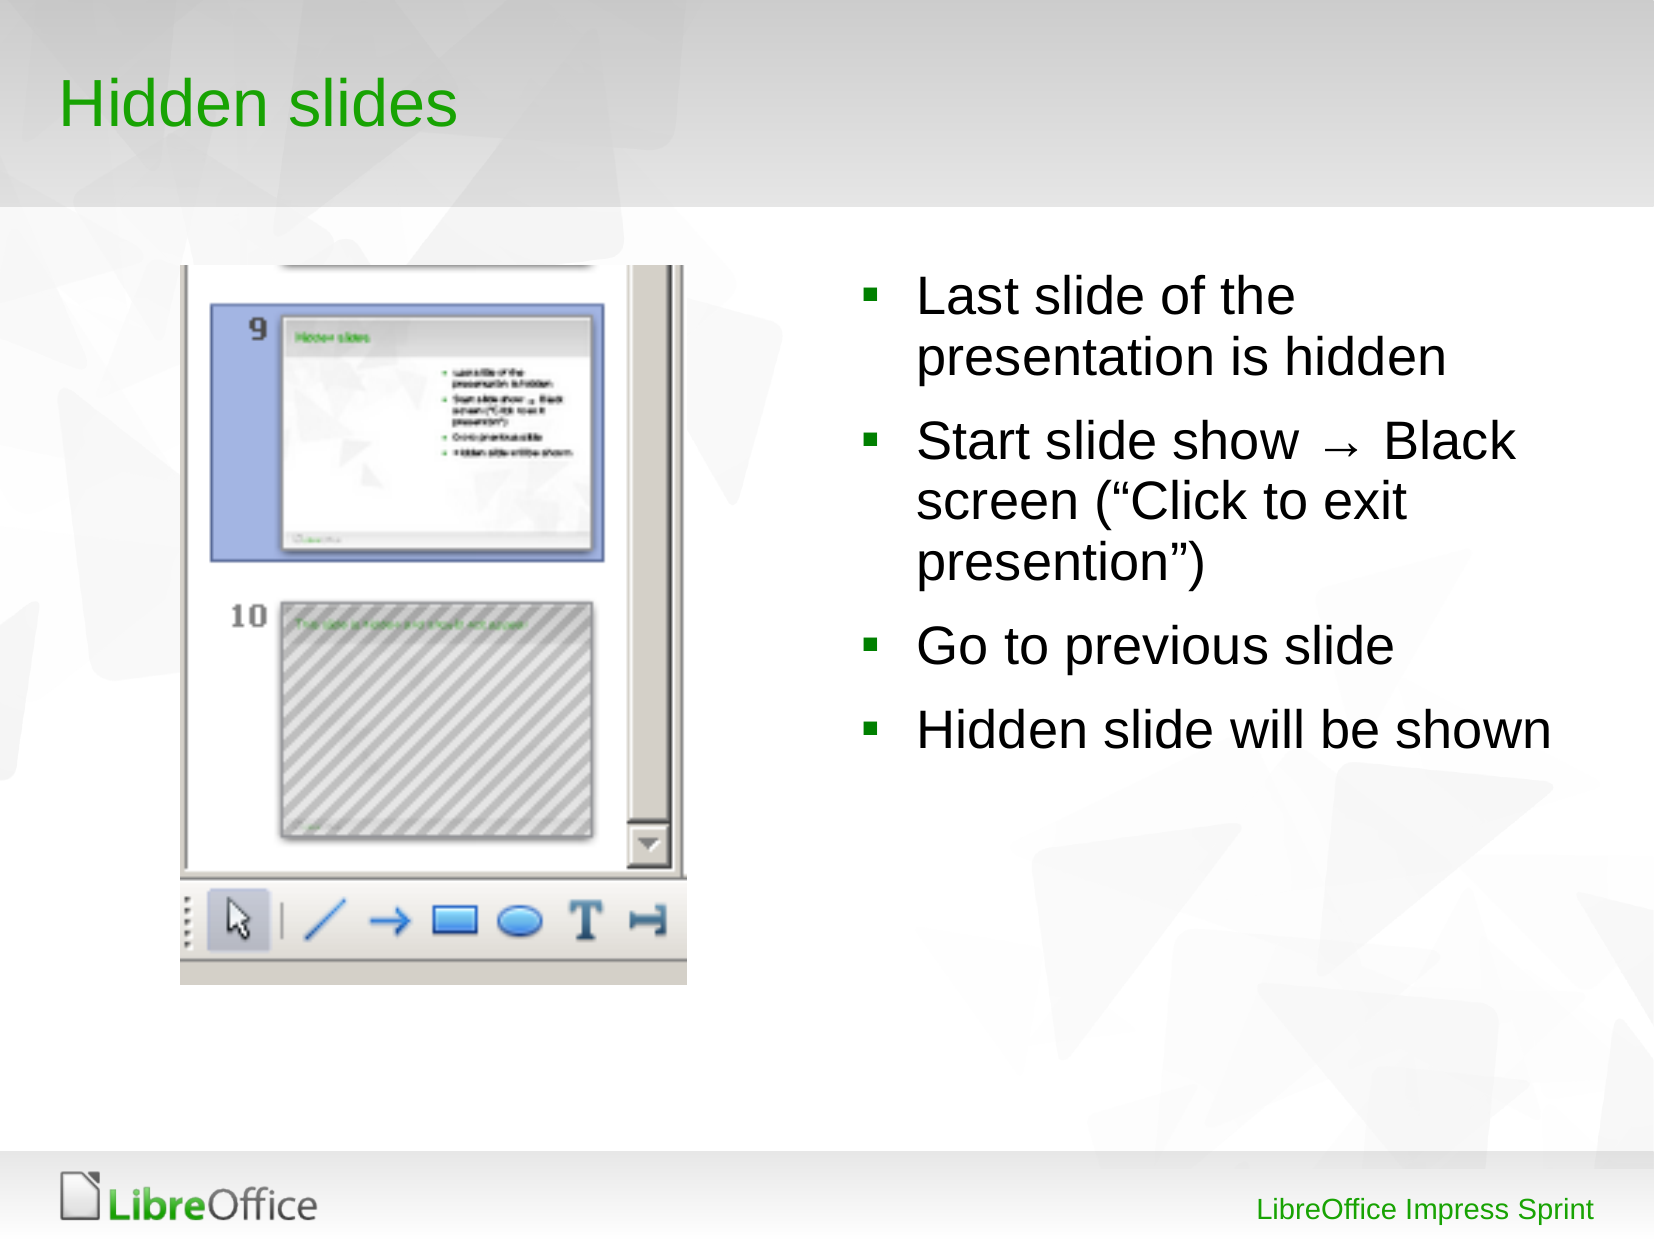

# Hidden slides
Last slide of the presentation is hidden
Start slide show → Black screen (“Click to exit presention”)
Go to previous slide
Hidden slide will be shown
LibreOffice Impress Sprint